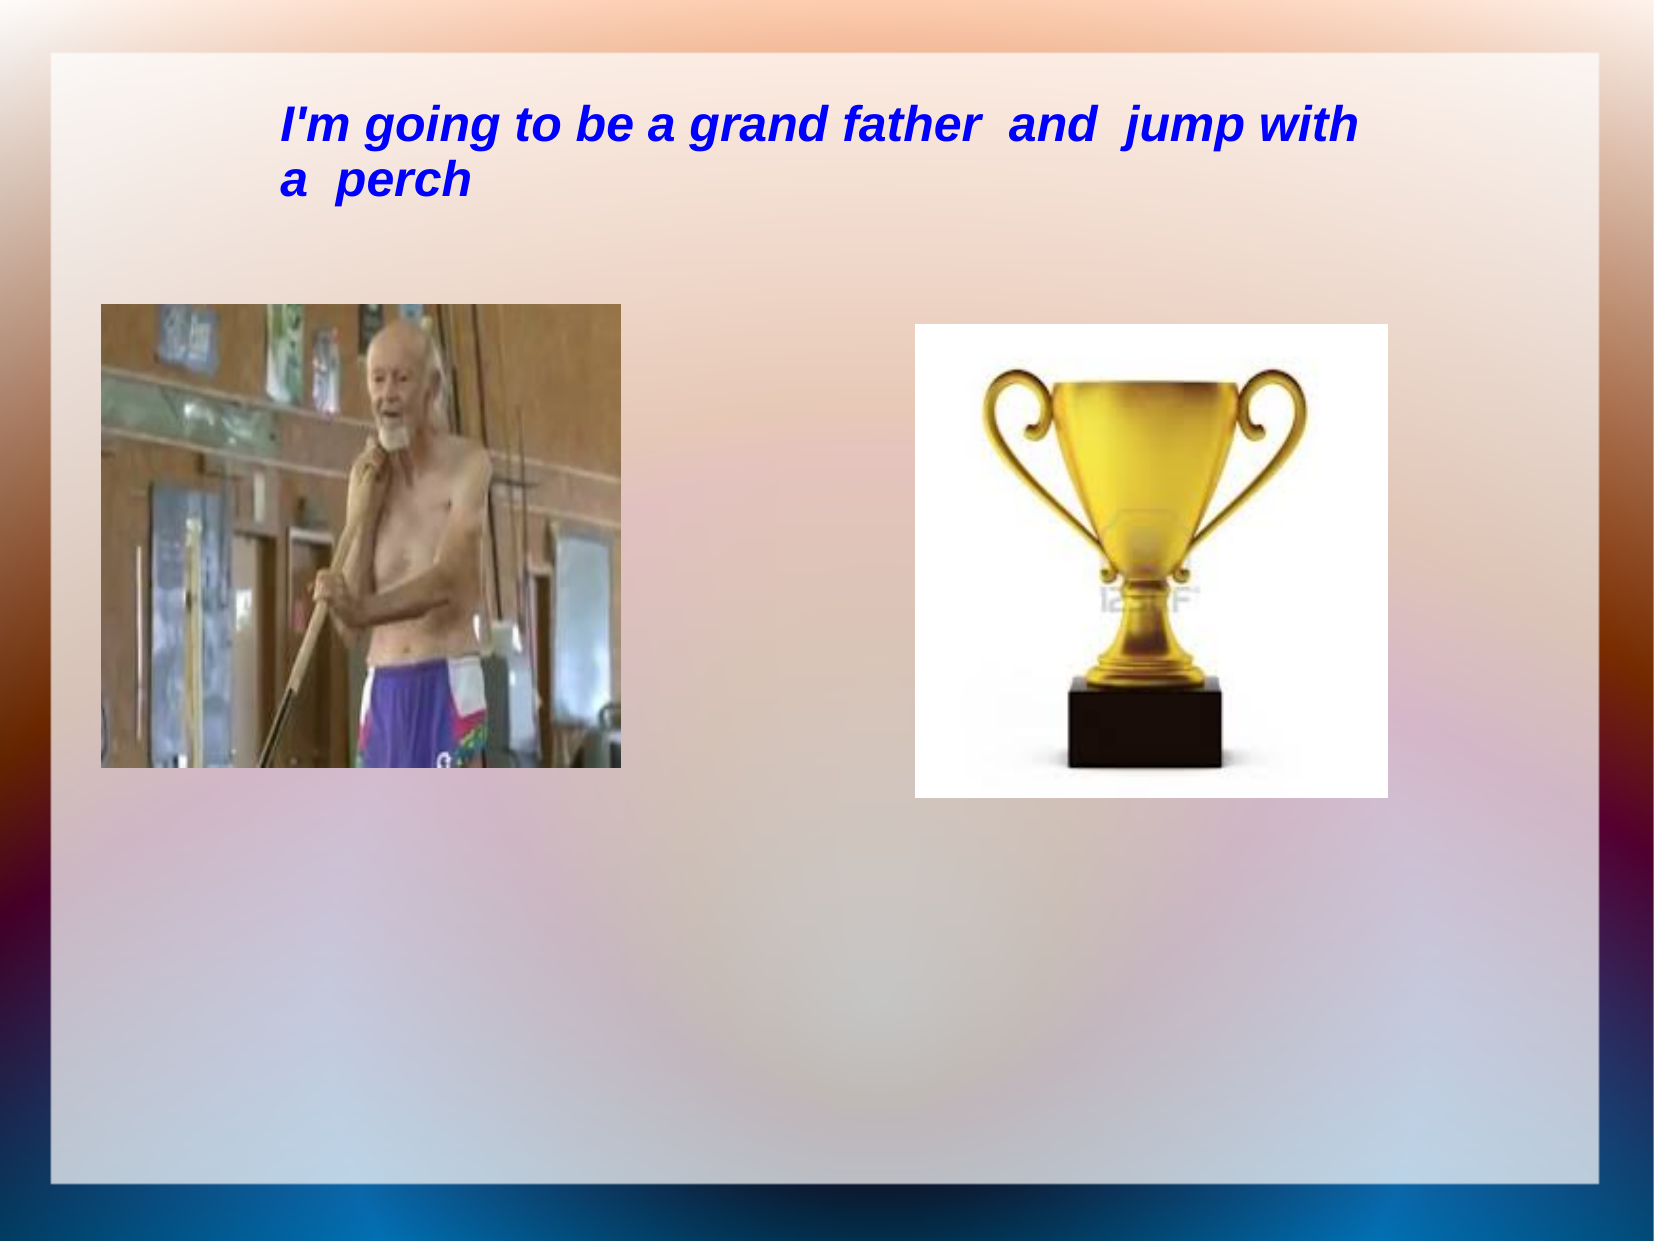

I'm going to be a grand father and jump with a perch